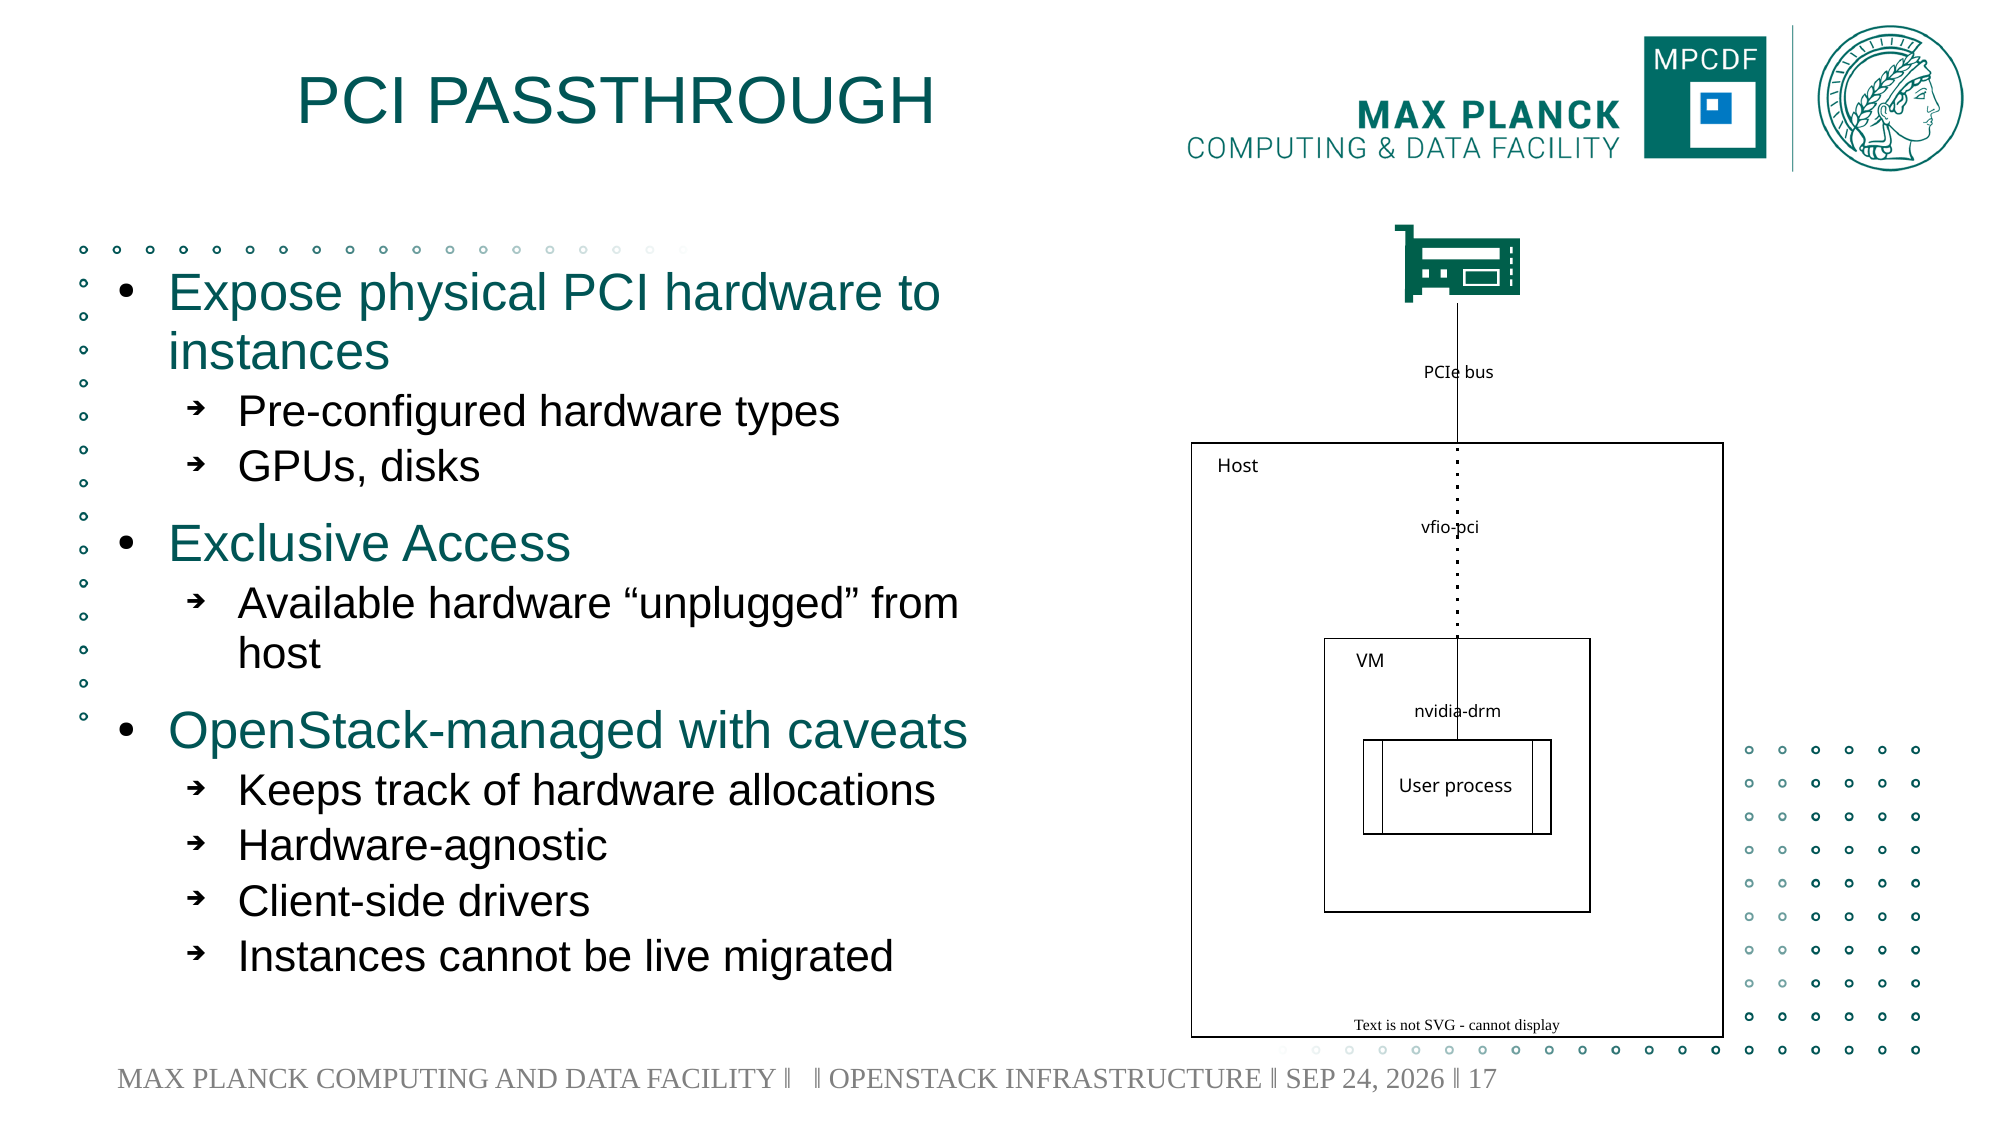

# Pci passthrough
Expose physical PCI hardware to instances
Pre-configured hardware types
GPUs, disks
Exclusive Access
Available hardware “unplugged” from host
OpenStack-managed with caveats
Keeps track of hardware allocations
Hardware-agnostic
Client-side drivers
Instances cannot be live migrated
OpenStack Infrastructure